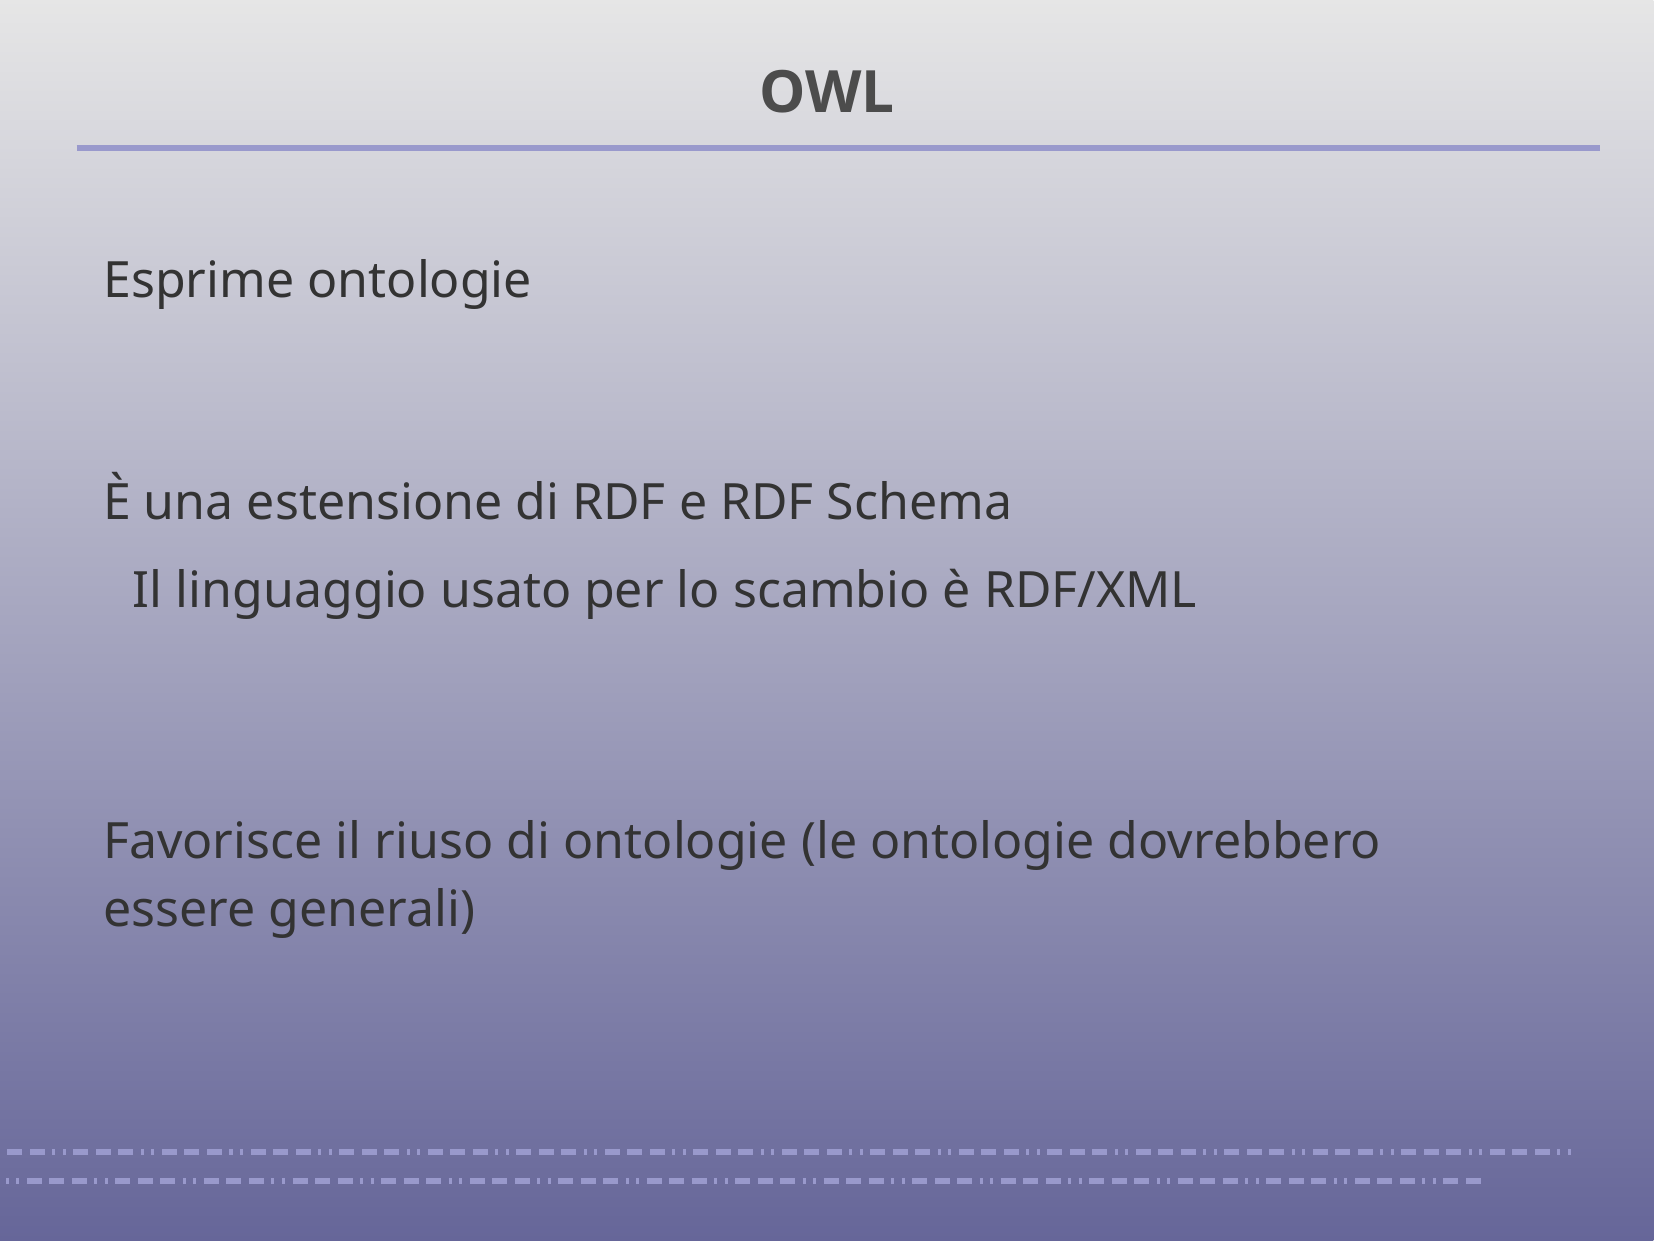

OWL
Esprime ontologie
È una estensione di RDF e RDF Schema
Il linguaggio usato per lo scambio è RDF/XML
Favorisce il riuso di ontologie (le ontologie dovrebbero essere generali)